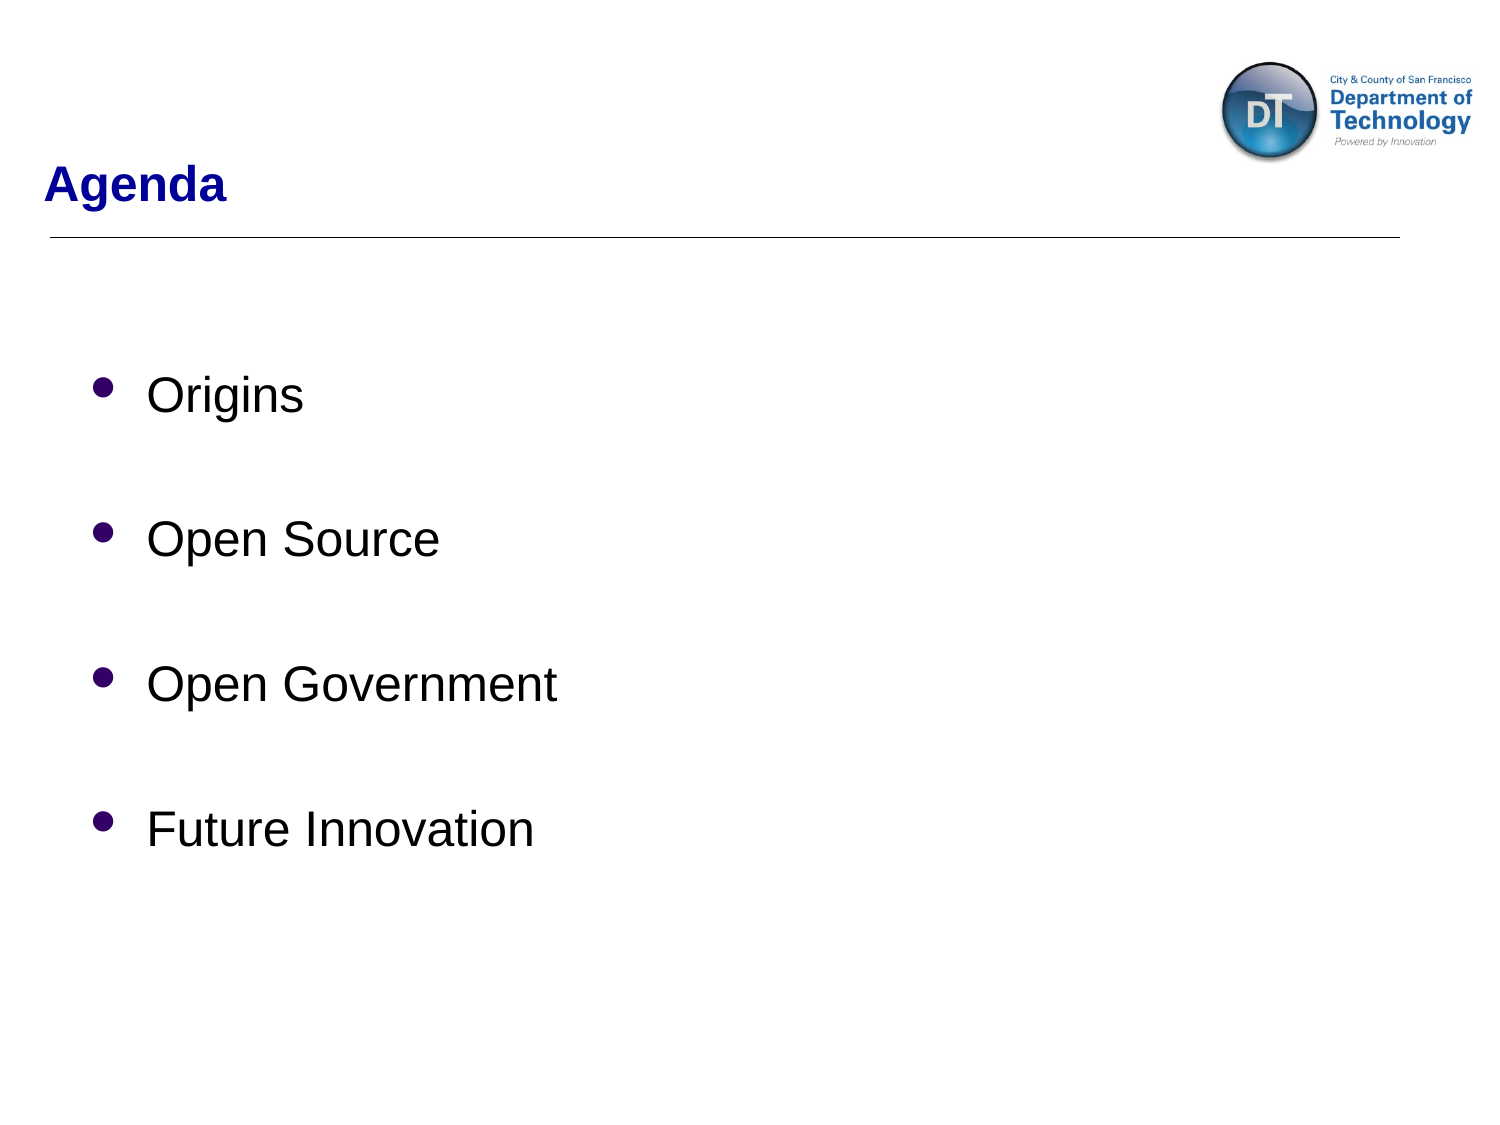

# Agenda
Origins
Open Source
Open Government
Future Innovation